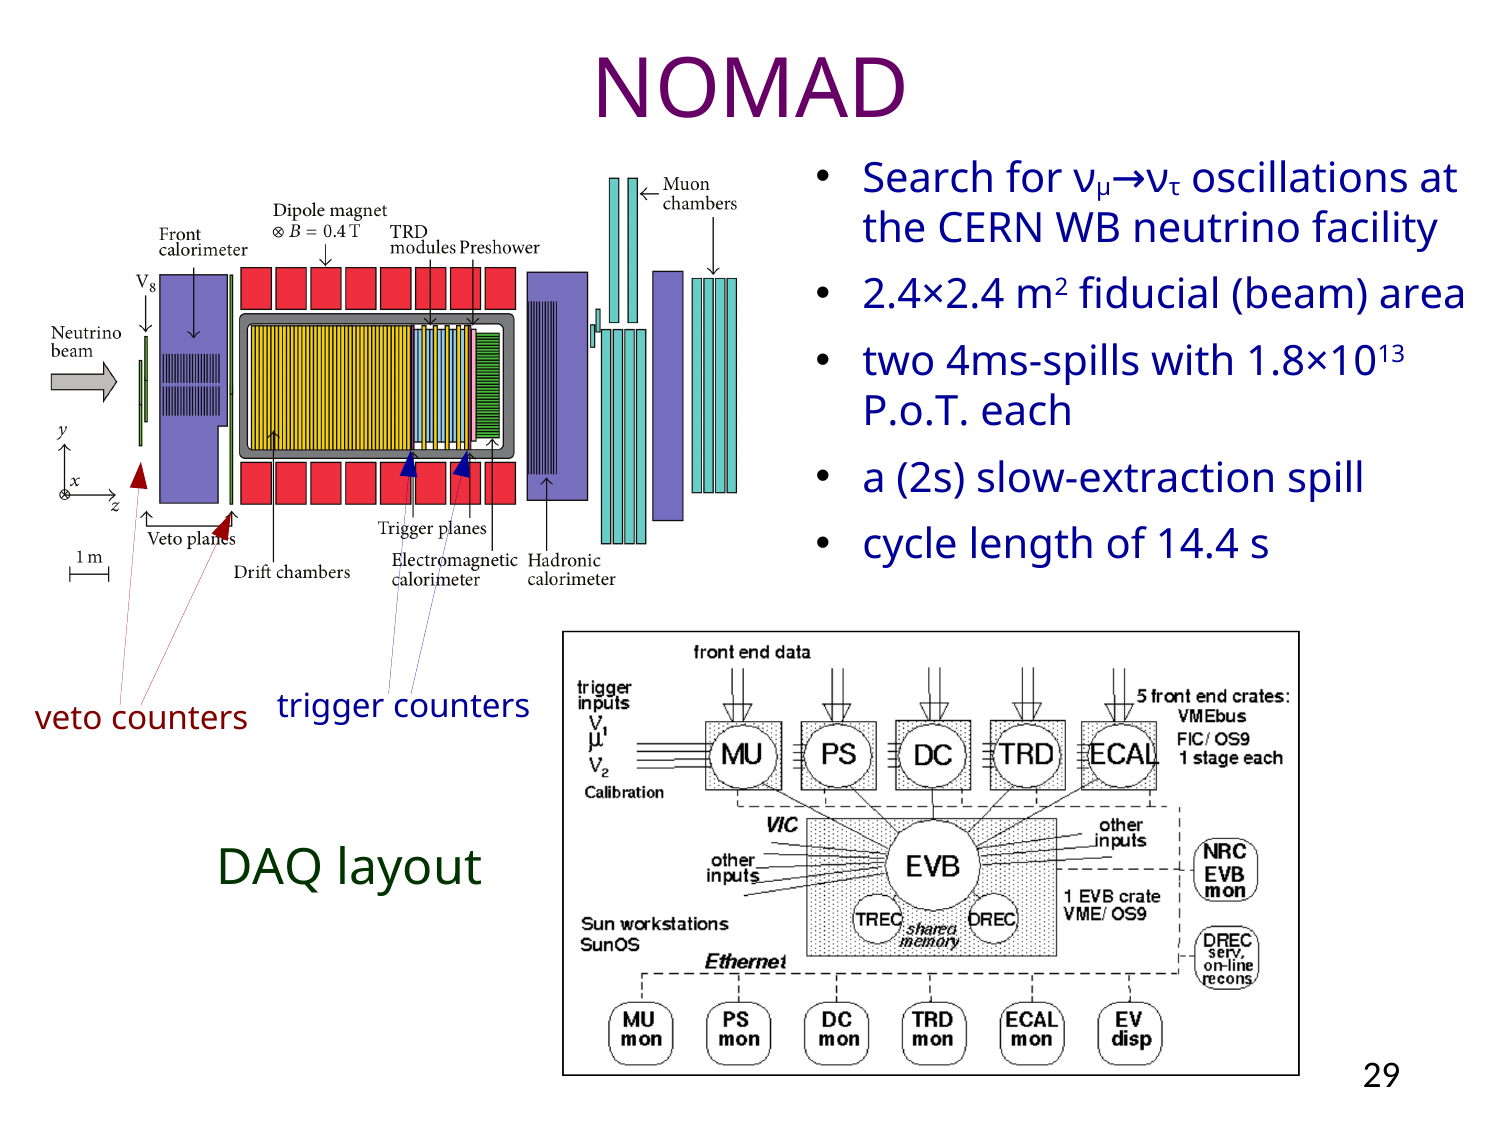

# NOMAD
Search for νμ→ντ oscillations at the CERN WB neutrino facility
2.4×2.4 m2 fiducial (beam) area
two 4ms-spills with 1.8×1013 P.o.T. each
a (2s) slow-extraction spill
cycle length of 14.4 s
trigger counters
veto counters
DAQ layout
29